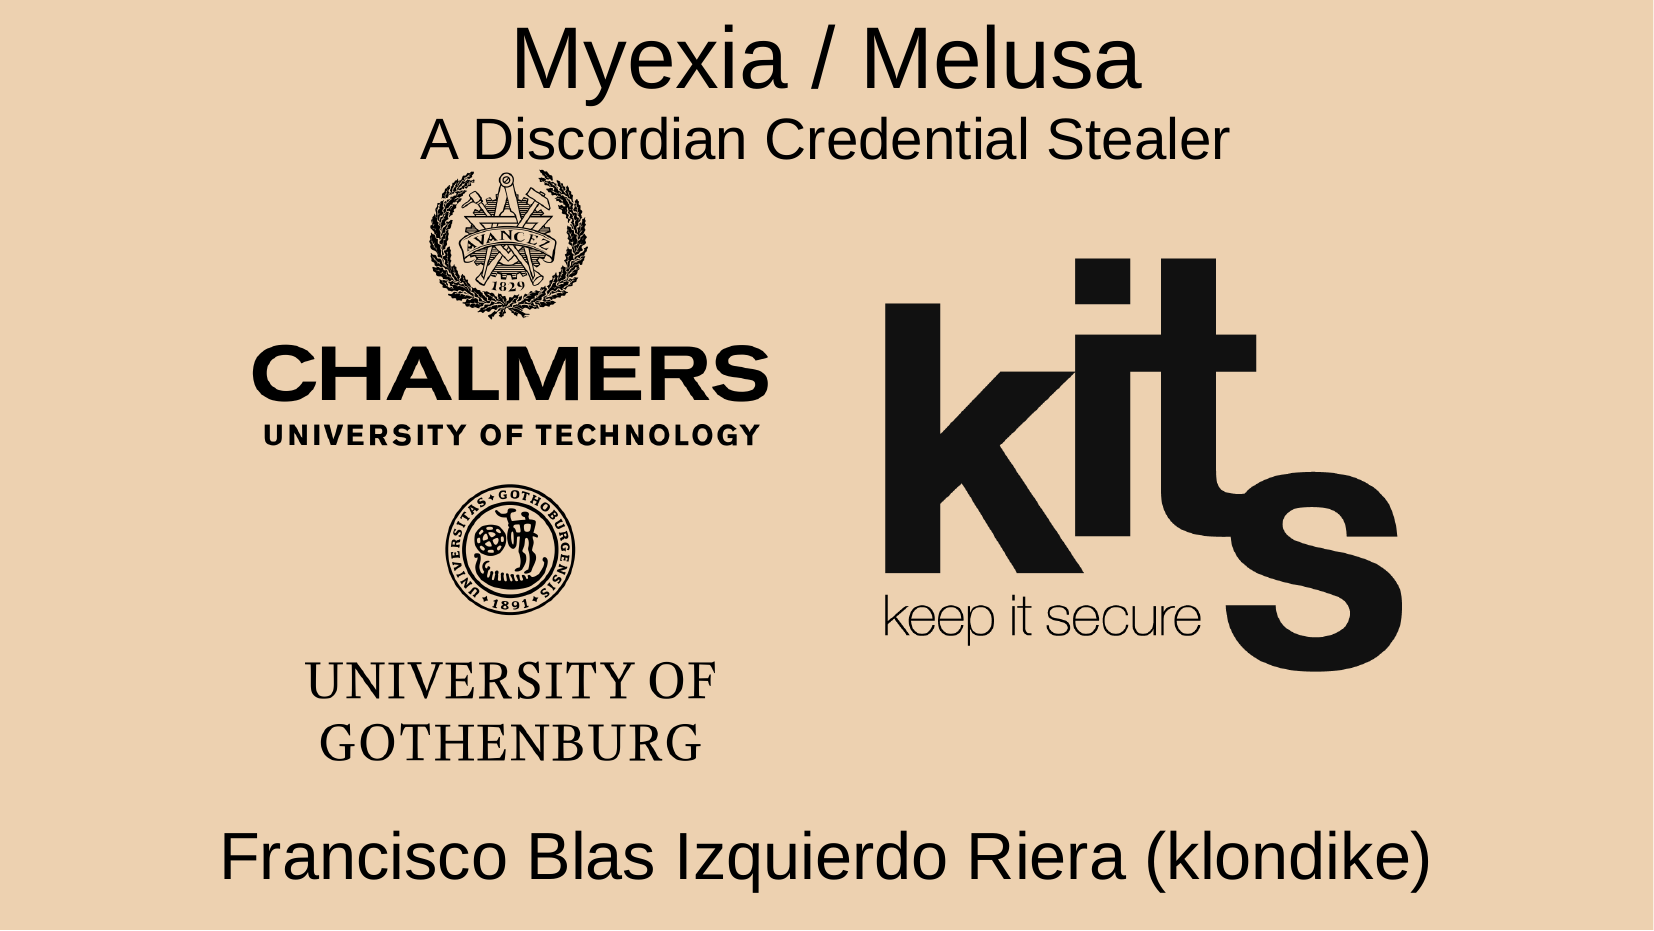

# Myexia / Melusa A Discordian Credential Stealer
Francisco Blas Izquierdo Riera (klondike)